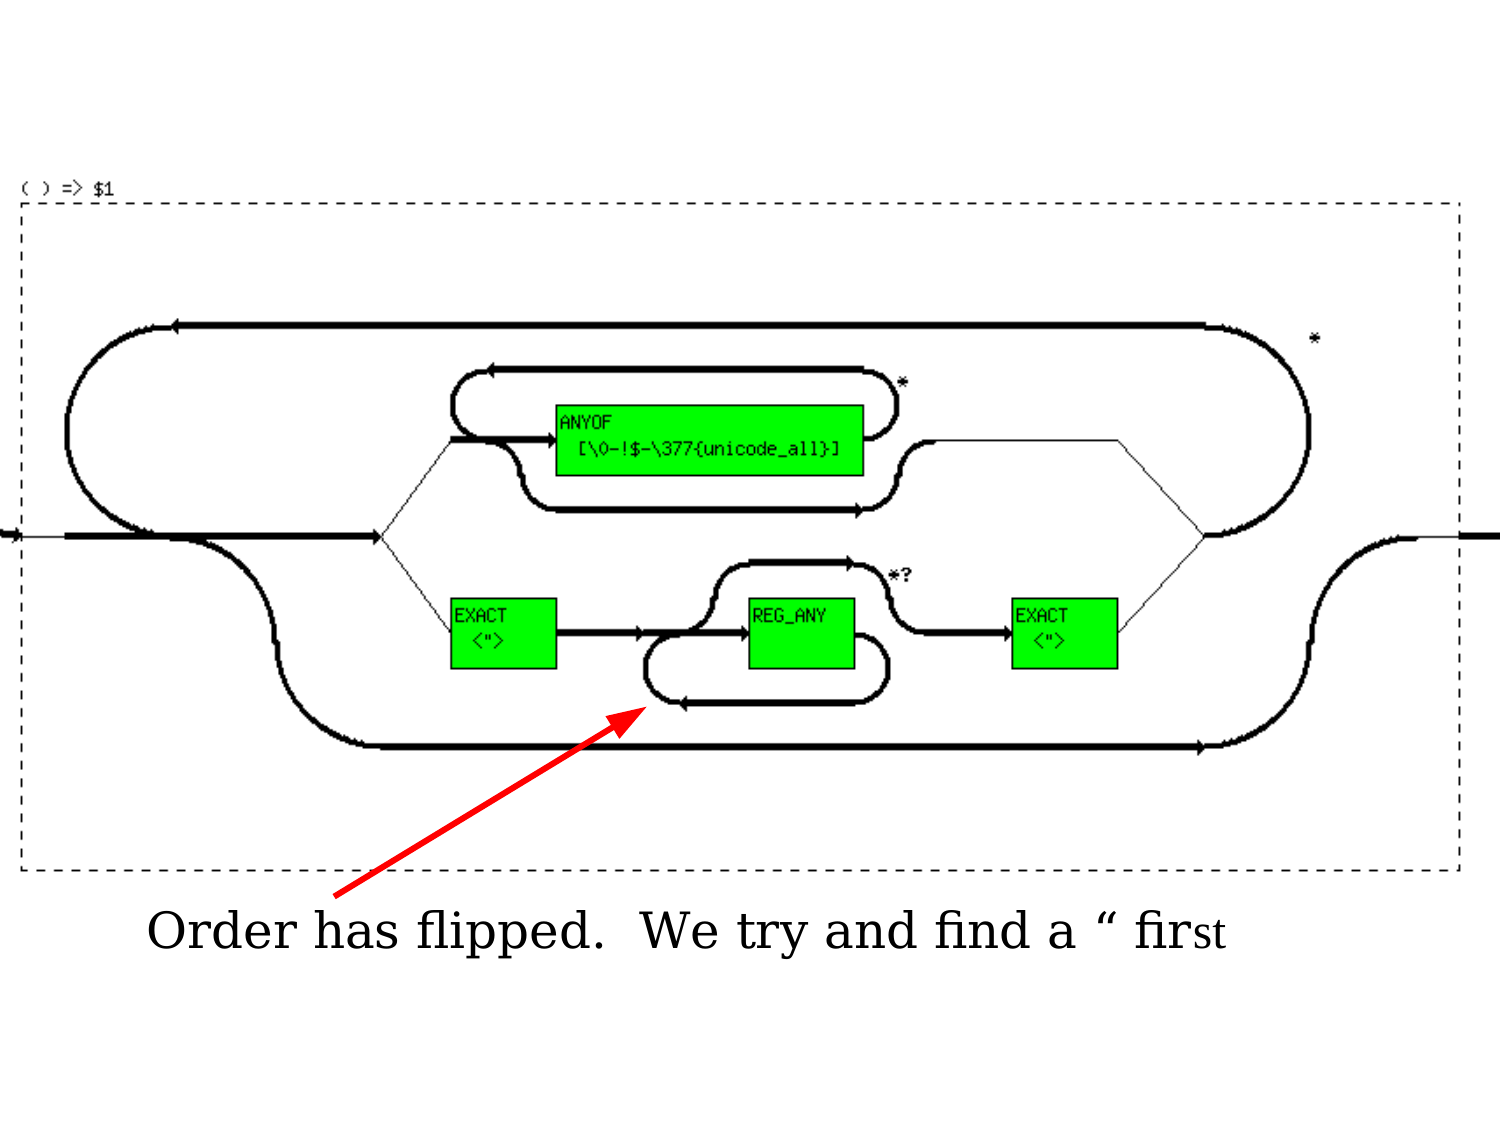

Order has flipped. We try and find a “ first